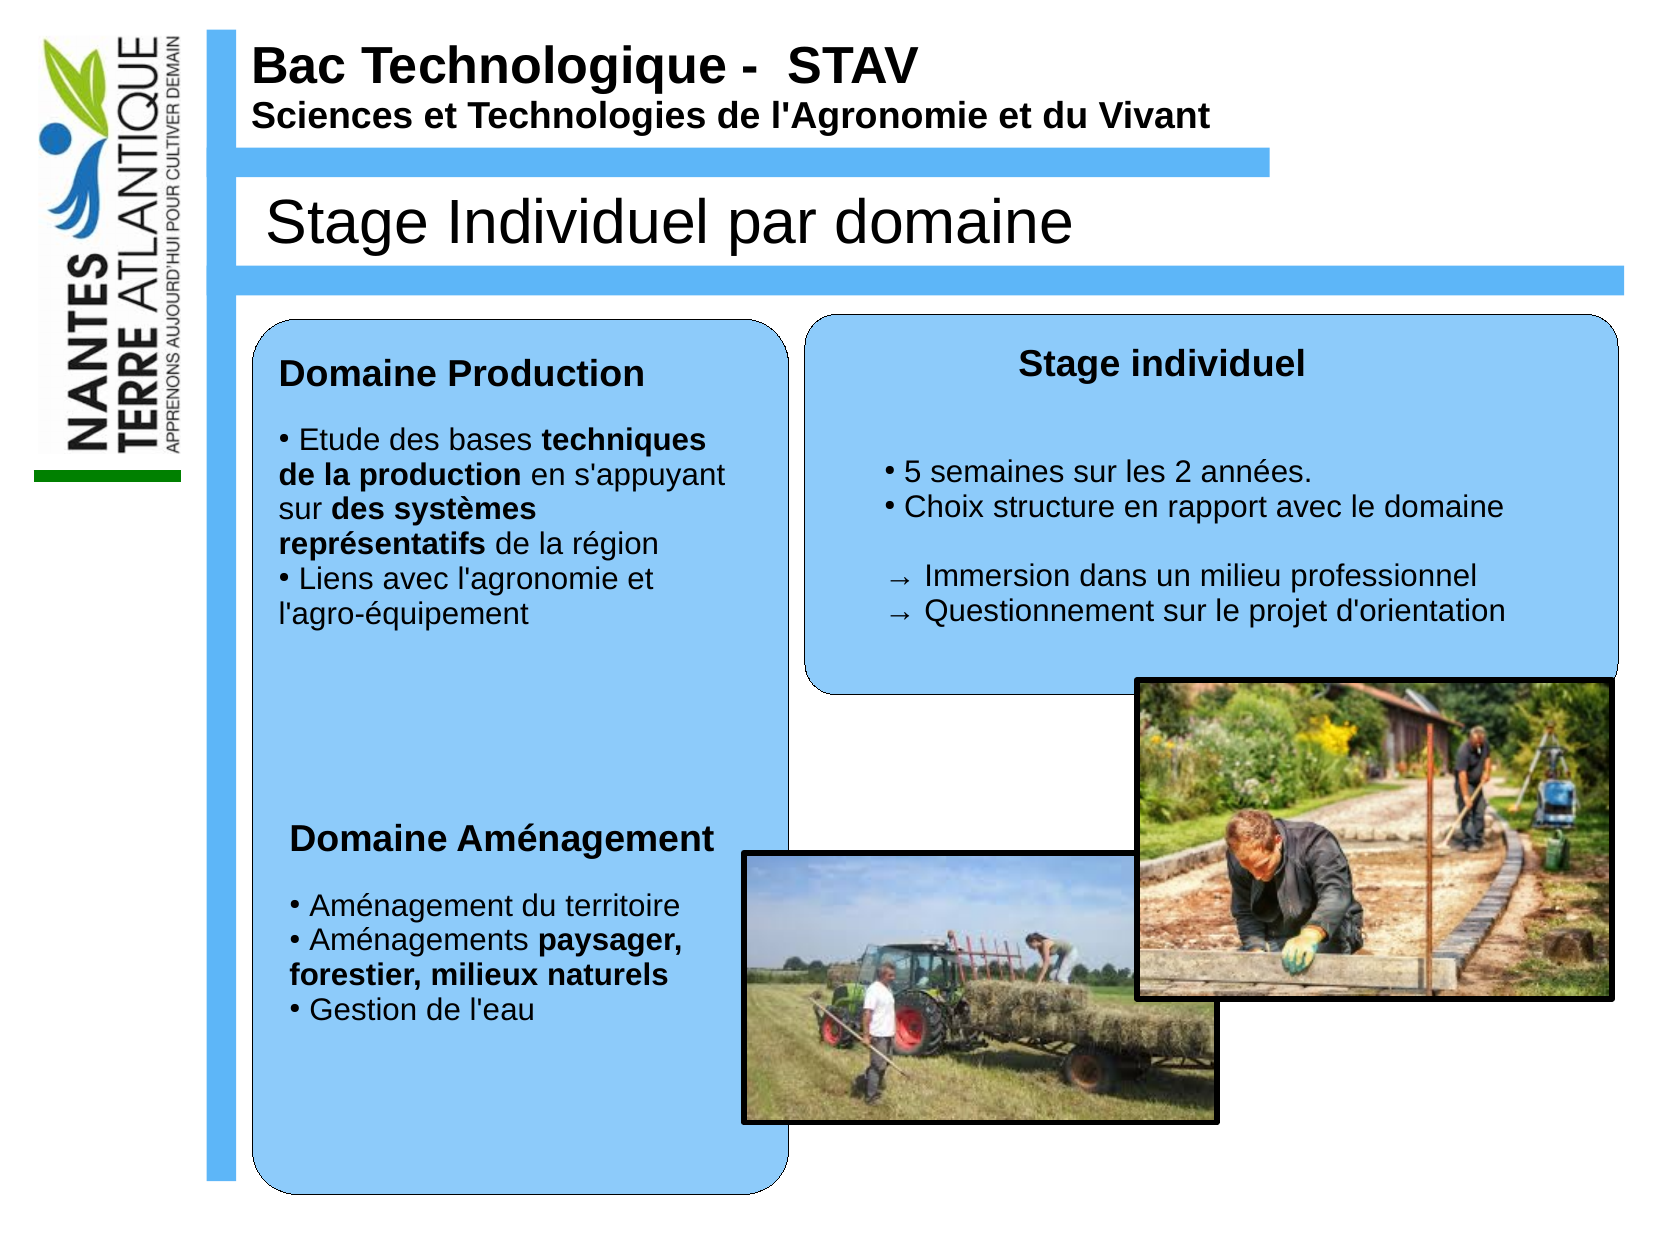

# Stage Individuel par domaine
Stage individuel
Domaine Production
 Etude des bases techniques de la production en s'appuyant sur des systèmes représentatifs de la région
 Liens avec l'agronomie et l'agro-équipement
 5 semaines sur les 2 années.
 Choix structure en rapport avec le domaine
→ Immersion dans un milieu professionnel
→ Questionnement sur le projet d'orientation
Domaine Aménagement
 Aménagement du territoire
 Aménagements paysager, forestier, milieux naturels
 Gestion de l'eau